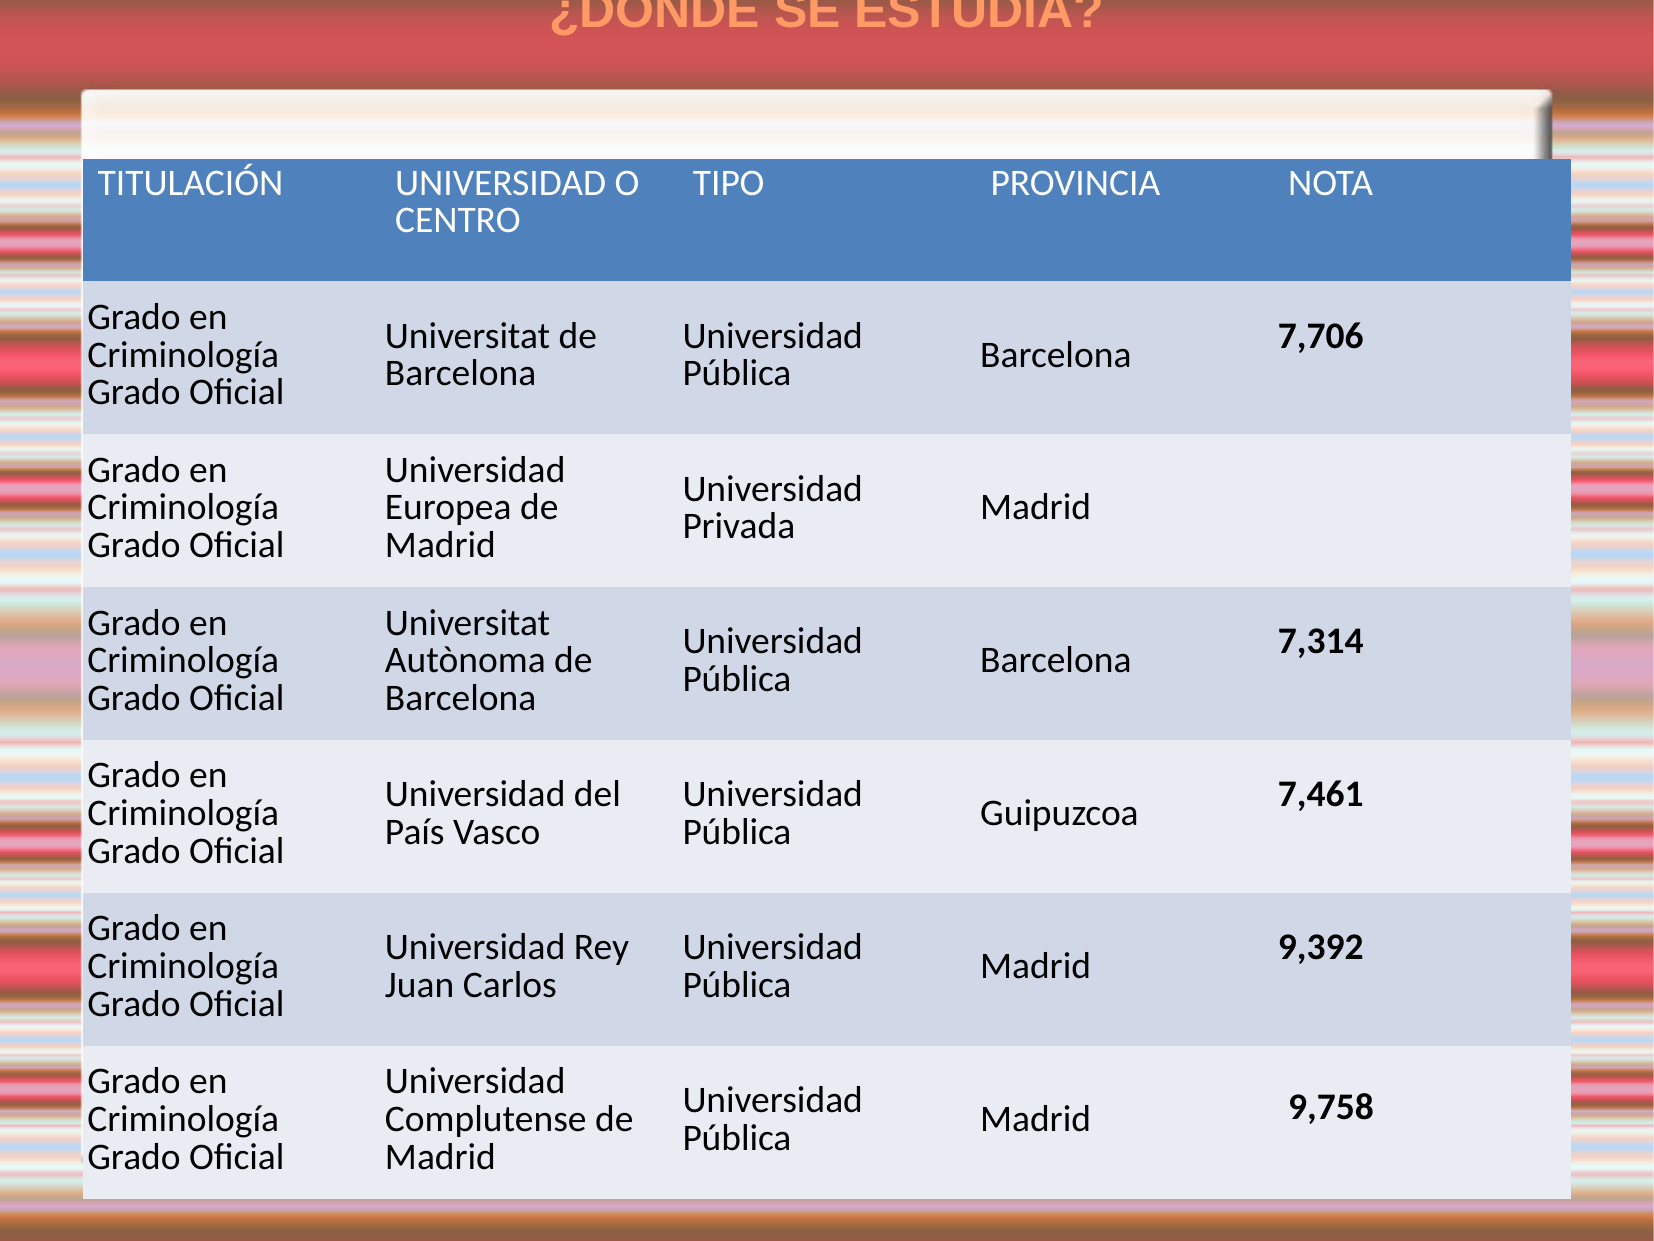

# ¿DÓNDE SE ESTUDIA?
| TITULACIÓN | UNIVERSIDAD O CENTRO | TIPO | PROVINCIA | NOTA |
| --- | --- | --- | --- | --- |
| Grado en Criminología Grado Oficial | Universitat de Barcelona | Universidad Pública | Barcelona | 7,706 |
| Grado en Criminología Grado Oficial | Universidad Europea de Madrid | Universidad Privada | Madrid | |
| Grado en Criminología Grado Oficial | Universitat Autònoma de Barcelona | Universidad Pública | Barcelona | 7,314 |
| Grado en Criminología Grado Oficial | Universidad del País Vasco | Universidad Pública | Guipuzcoa | 7,461 |
| Grado en Criminología Grado Oficial | Universidad Rey Juan Carlos | Universidad Pública | Madrid | 9,392 |
| Grado en Criminología Grado Oficial | Universidad Complutense de Madrid | Universidad Pública | Madrid | 9,758 |